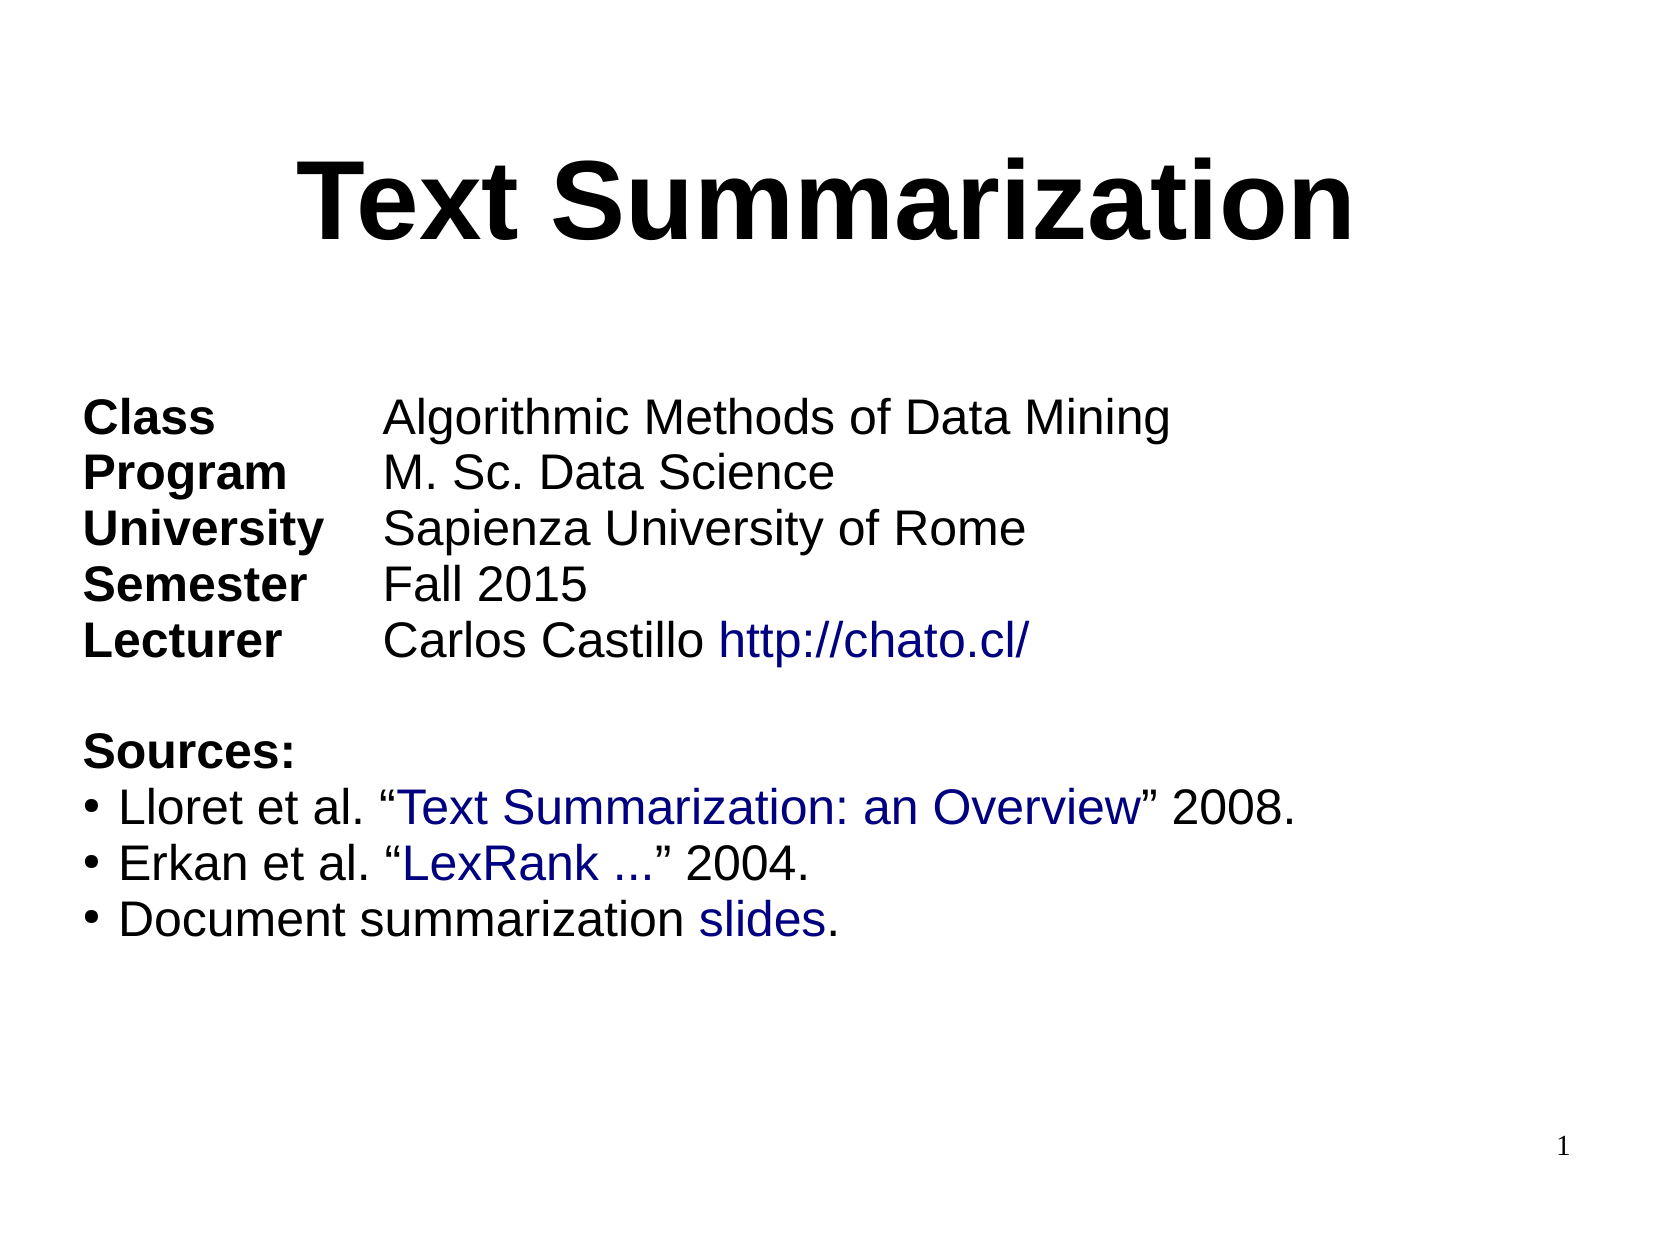

# Text Summarization
Class			Algorithmic Methods of Data Mining
Program		M. Sc. Data Science
University	Sapienza University of Rome
Semester	Fall 2015
Lecturer		Carlos Castillo http://chato.cl/
Sources:
Lloret et al. “Text Summarization: an Overview” 2008.
Erkan et al. “LexRank ...” 2004.
Document summarization slides.
1